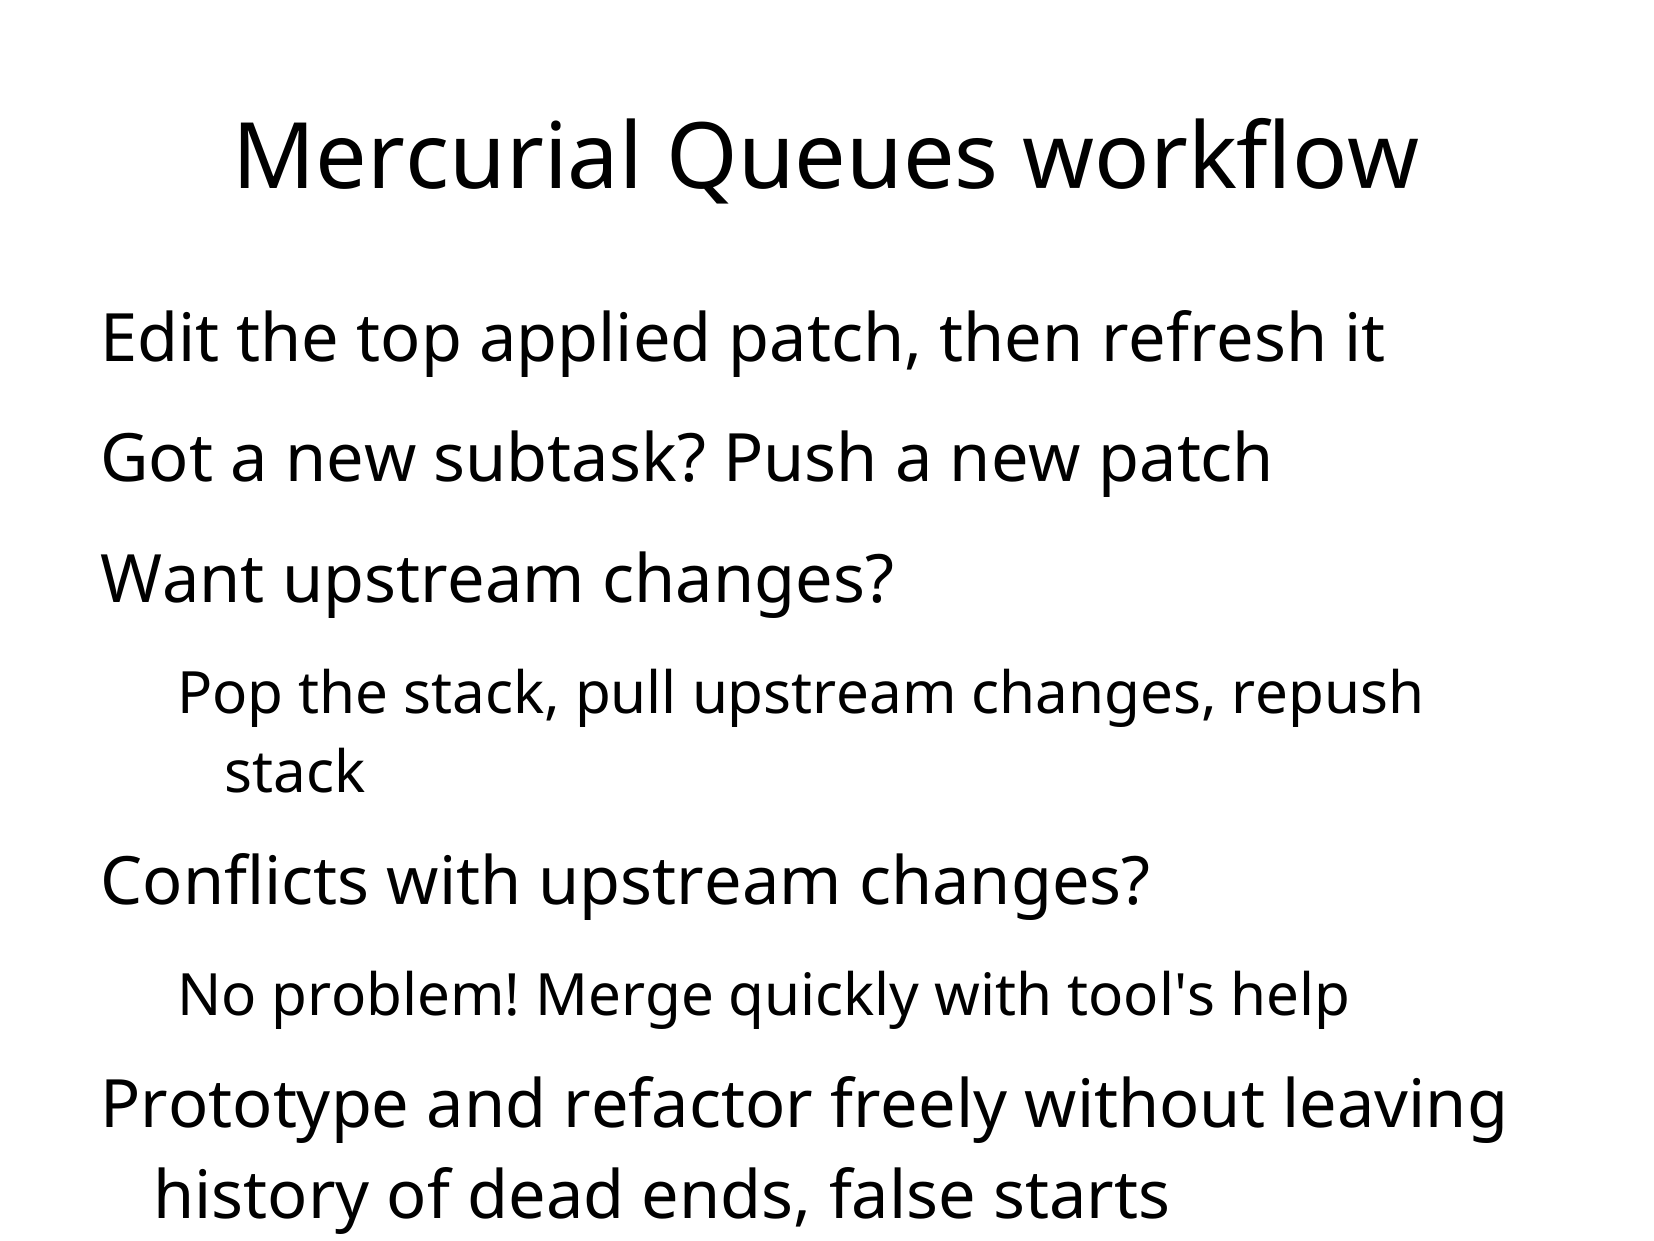

# Mercurial Queues workflow
Edit the top applied patch, then refresh it
Got a new subtask? Push a new patch
Want upstream changes?
Pop the stack, pull upstream changes, repush stack
Conflicts with upstream changes?
No problem! Merge quickly with tool's help
Prototype and refactor freely without leaving history of dead ends, false starts